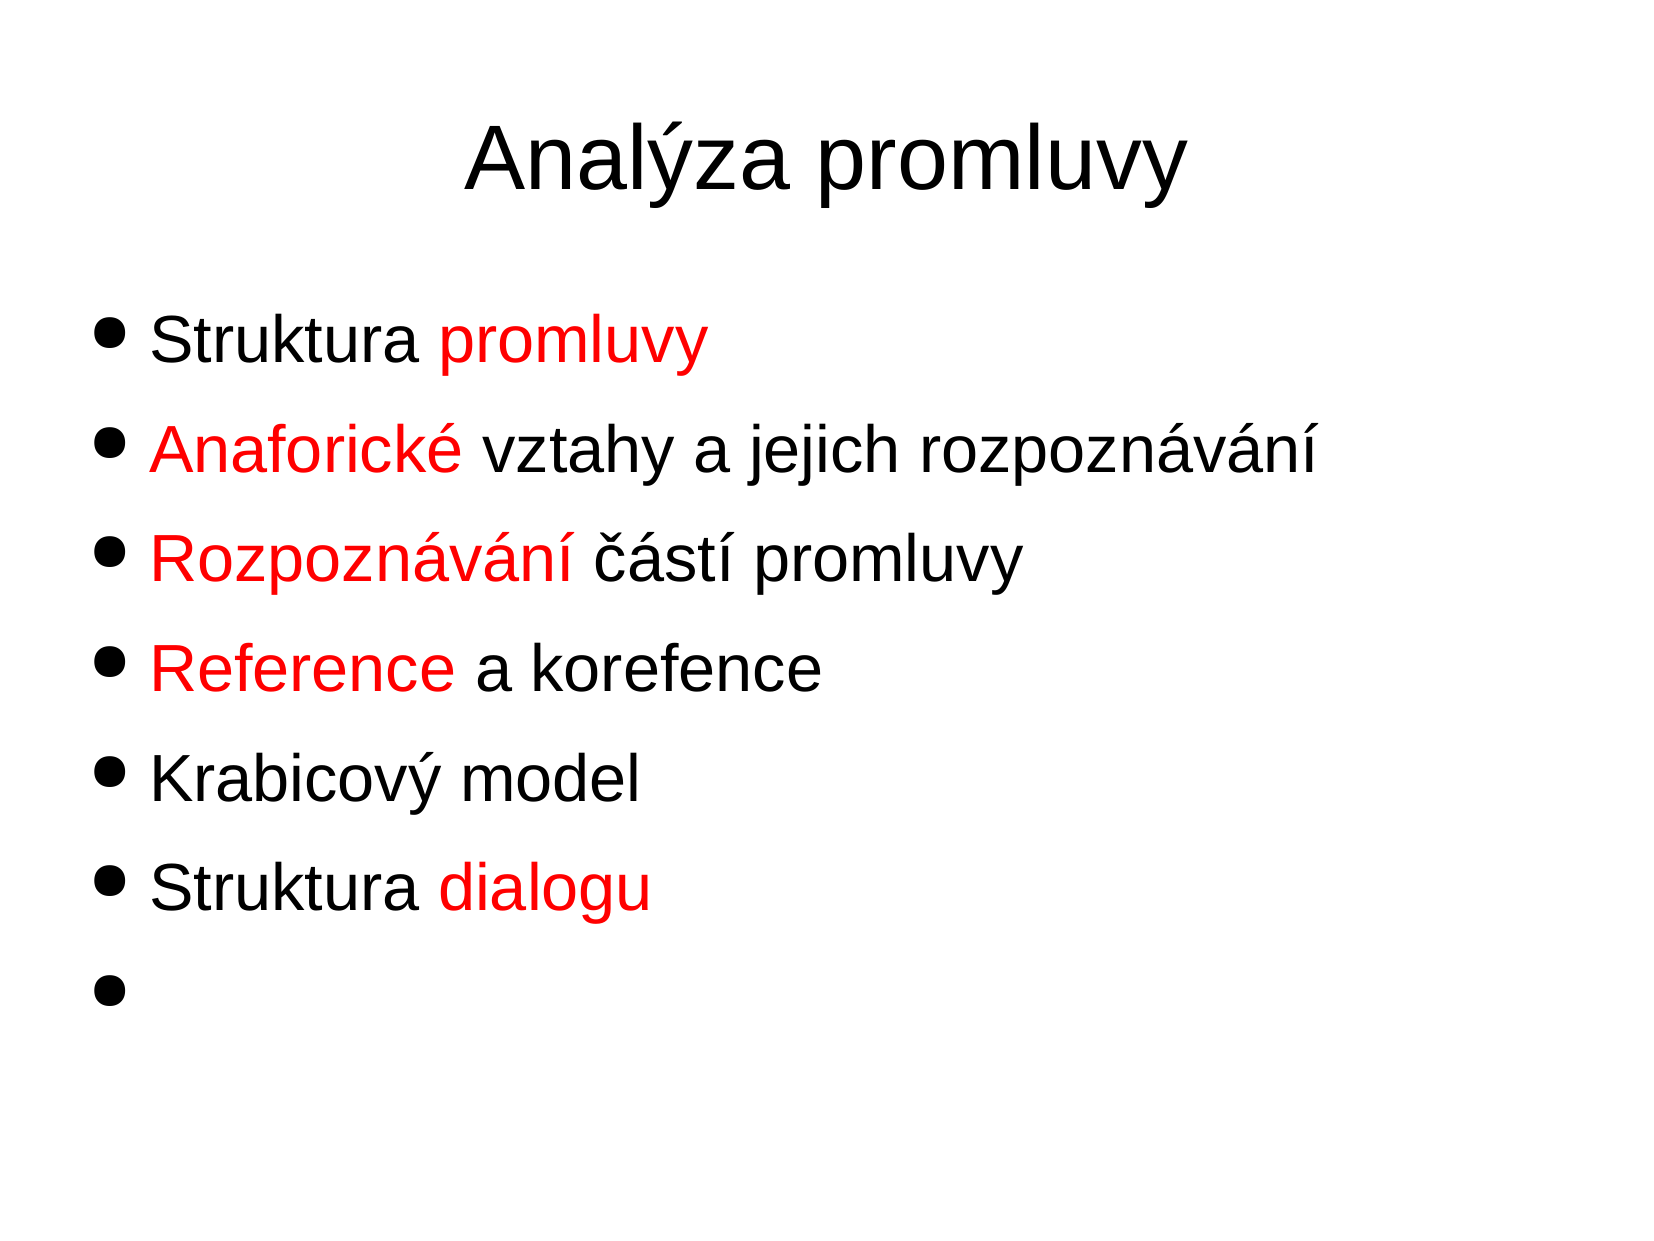

# Analýza promluvy
 Struktura promluvy
 Anaforické vztahy a jejich rozpoznávání
 Rozpoznávání částí promluvy
 Reference a korefence
 Krabicový model
 Struktura dialogu